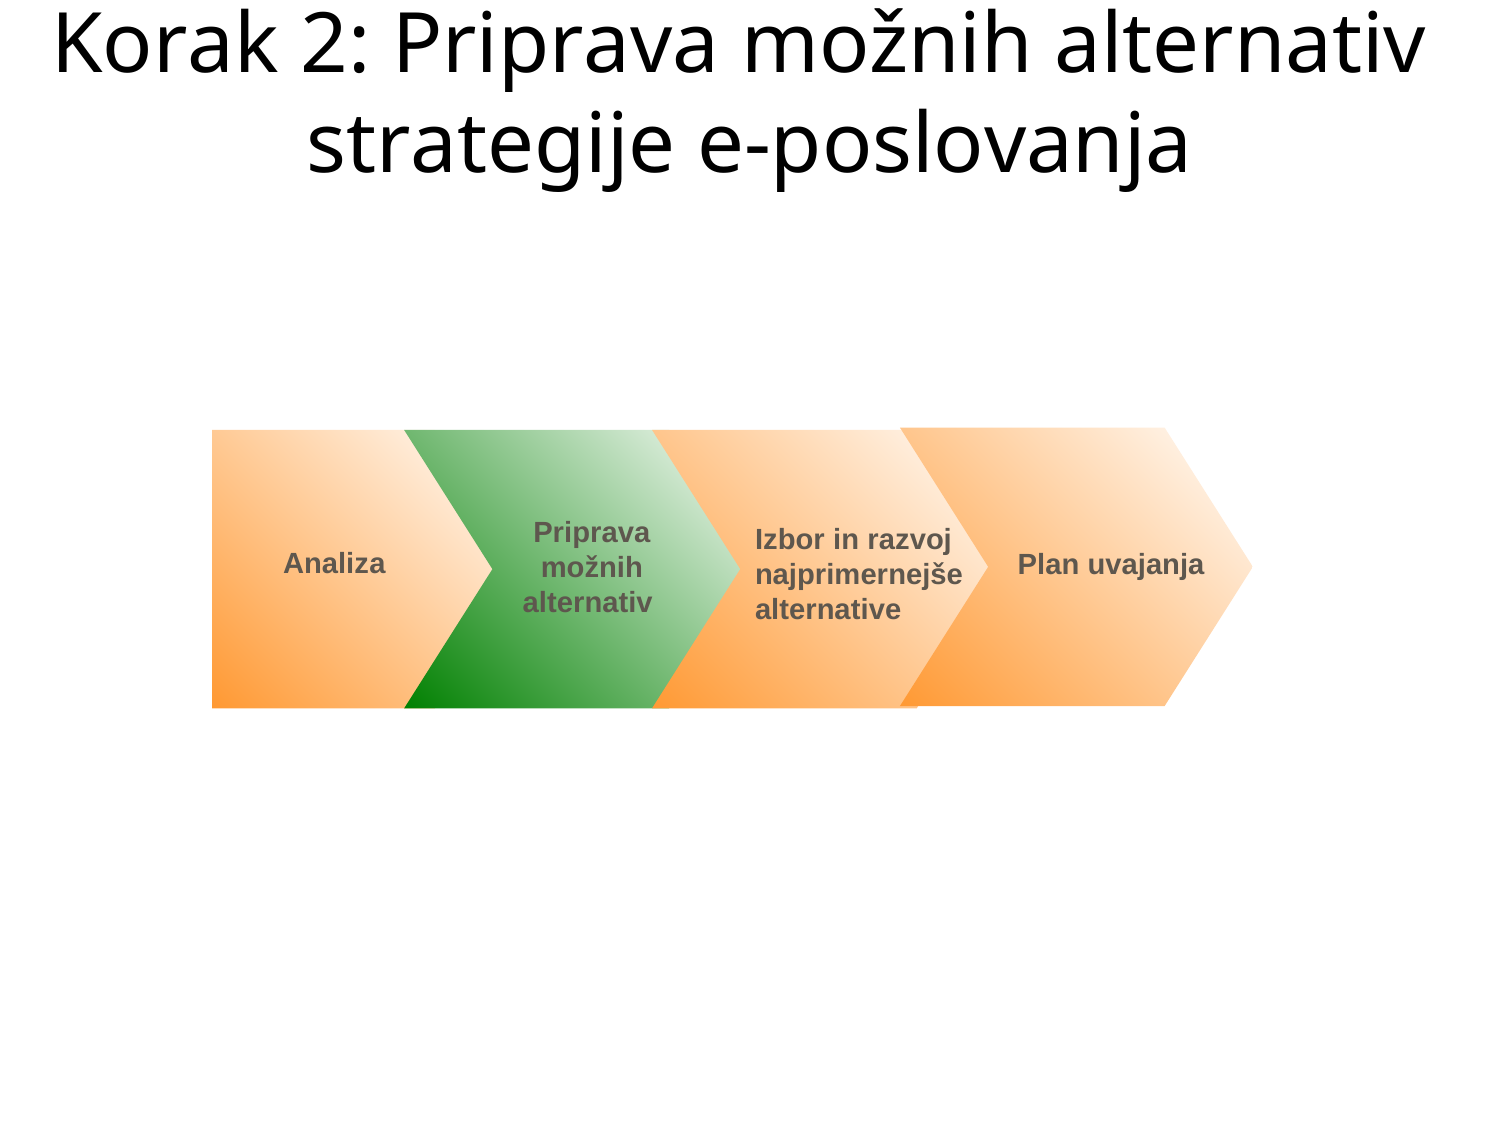

# Korak 2: Priprava možnih alternativ strategije e-poslovanja
Priprava možnih alternativ
Izbor in razvoj
najprimernejše
alternative
Analiza
Plan uvajanja